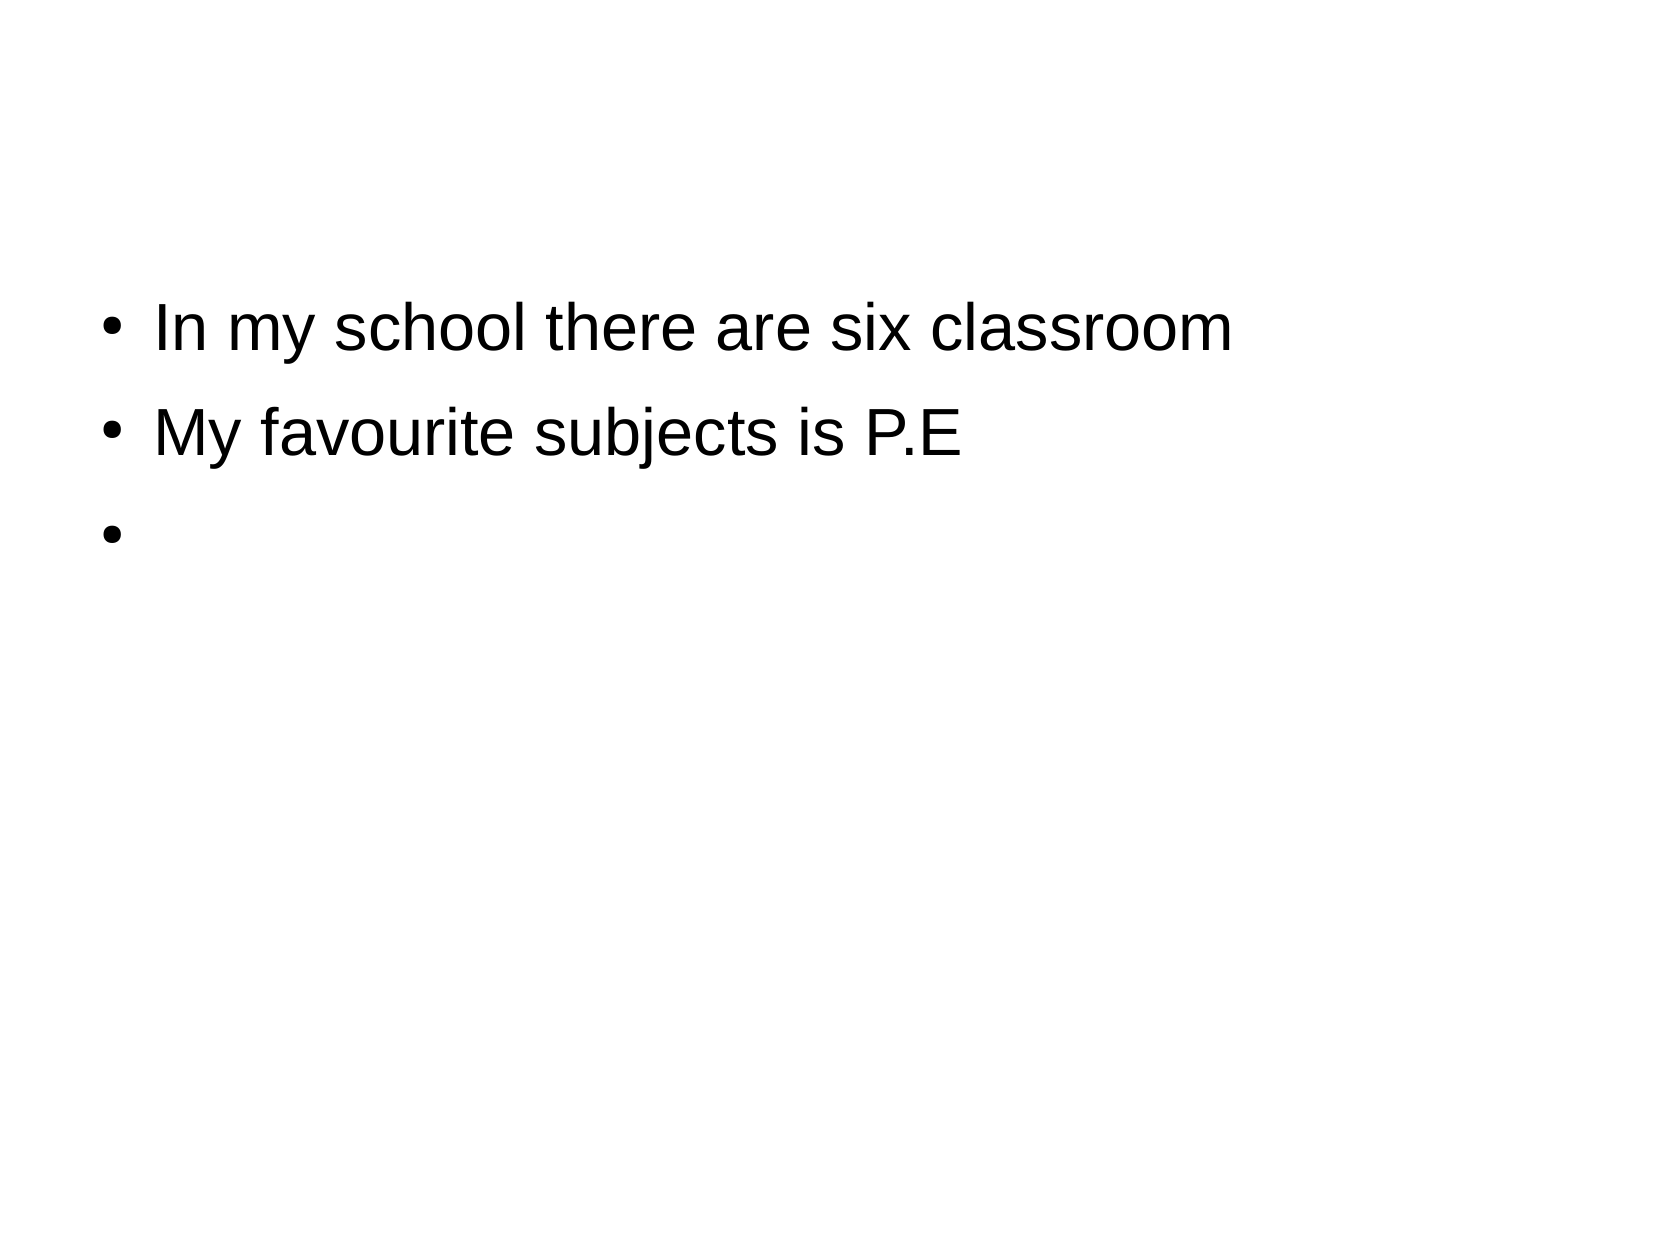

#
In my school there are six classroom
My favourite subjects is P.E